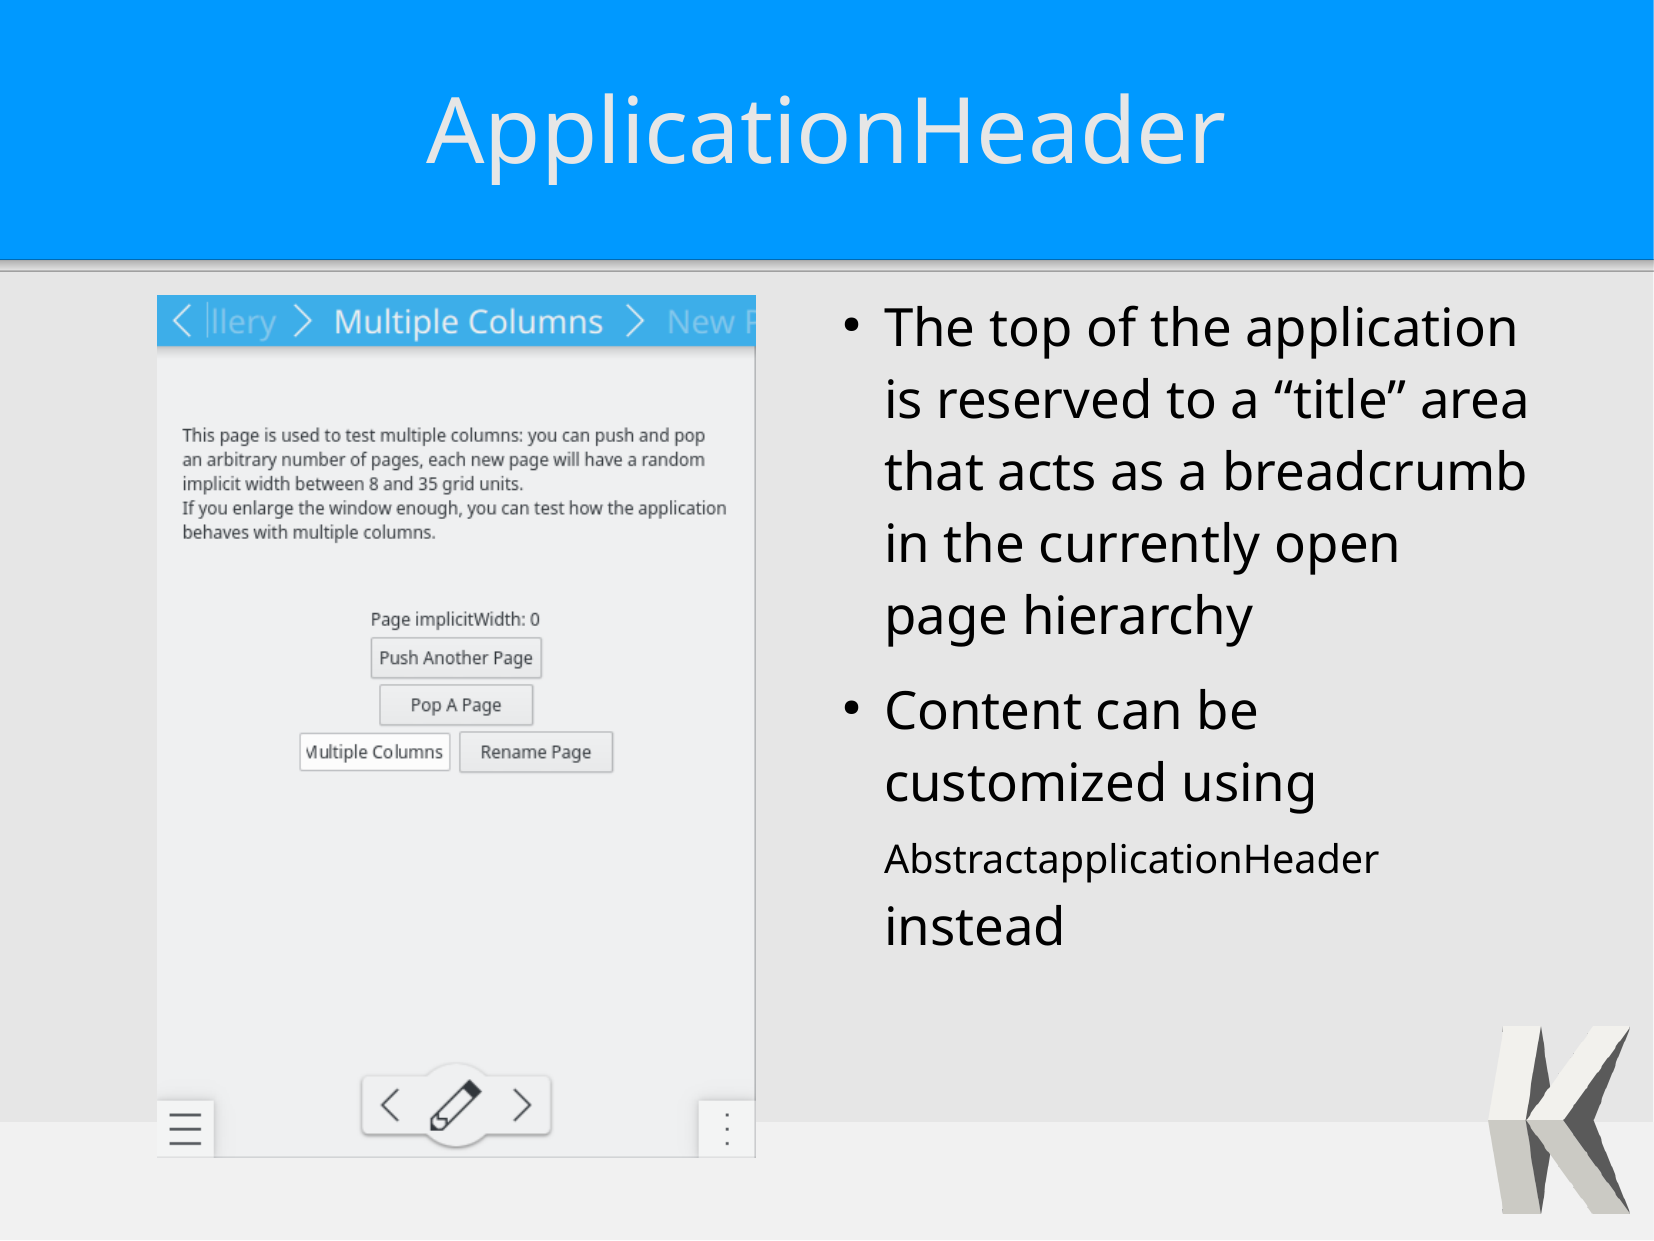

# ApplicationHeader
The top of the application is reserved to a “title” area that acts as a breadcrumb in the currently open page hierarchy
Content can be customized using AbstractapplicationHeader instead